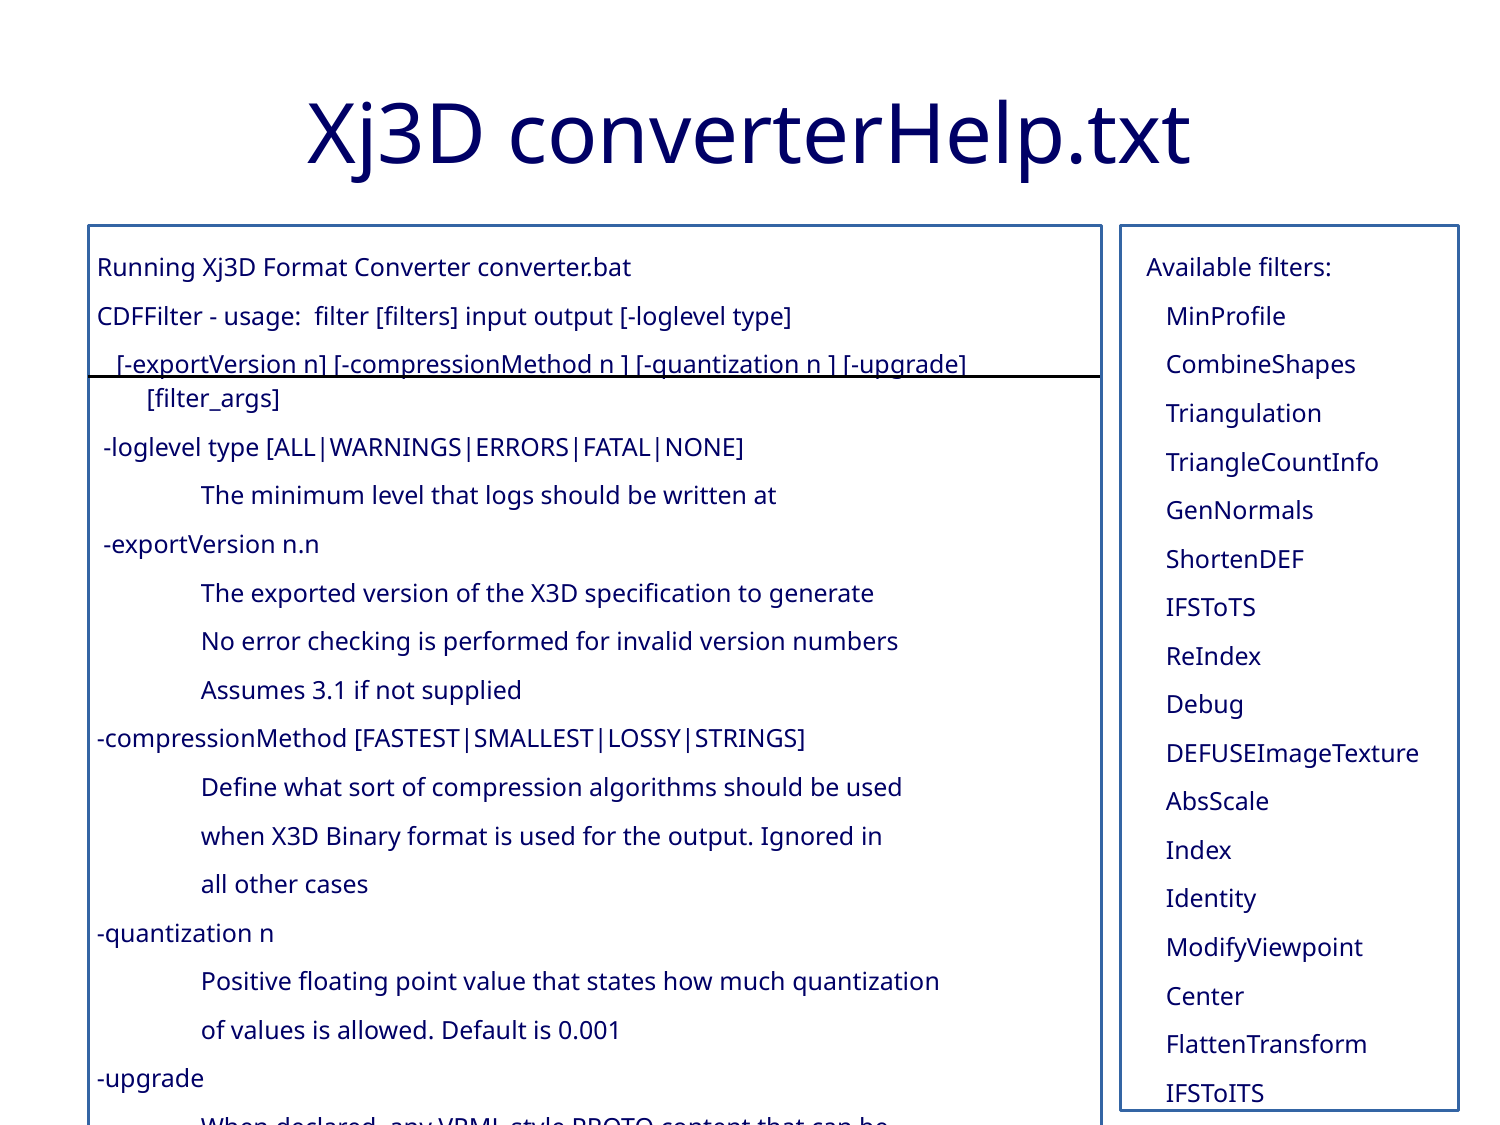

# Xj3D converterHelp.txt
 Running Xj3D Format Converter converter.bat
 CDFFilter - usage: filter [filters] input output [-loglevel type]
 [-exportVersion n] [-compressionMethod n ] [-quantization n ] [-upgrade] [filter_args]
 -loglevel type [ALL|WARNINGS|ERRORS|FATAL|NONE]
 The minimum level that logs should be written at
 -exportVersion n.n
 The exported version of the X3D specification to generate
 No error checking is performed for invalid version numbers
 Assumes 3.1 if not supplied
 -compressionMethod [FASTEST|SMALLEST|LOSSY|STRINGS]
 Define what sort of compression algorithms should be used
 when X3D Binary format is used for the output. Ignored in
 all other cases
 -quantization n
 Positive floating point value that states how much quantization
 of values is allowed. Default is 0.001
 -upgrade
 When declared, any VRML style PROTO content that can be
 upgraded to X3D native nodes, will be
Available filters:
 MinProfile
 CombineShapes
 Triangulation
 TriangleCountInfo
 GenNormals
 ShortenDEF
 IFSToTS
 ReIndex
 Debug
 DEFUSEImageTexture
 AbsScale
 Index
 Identity
 ModifyViewpoint
 Center
 FlattenTransform
 IFSToITS